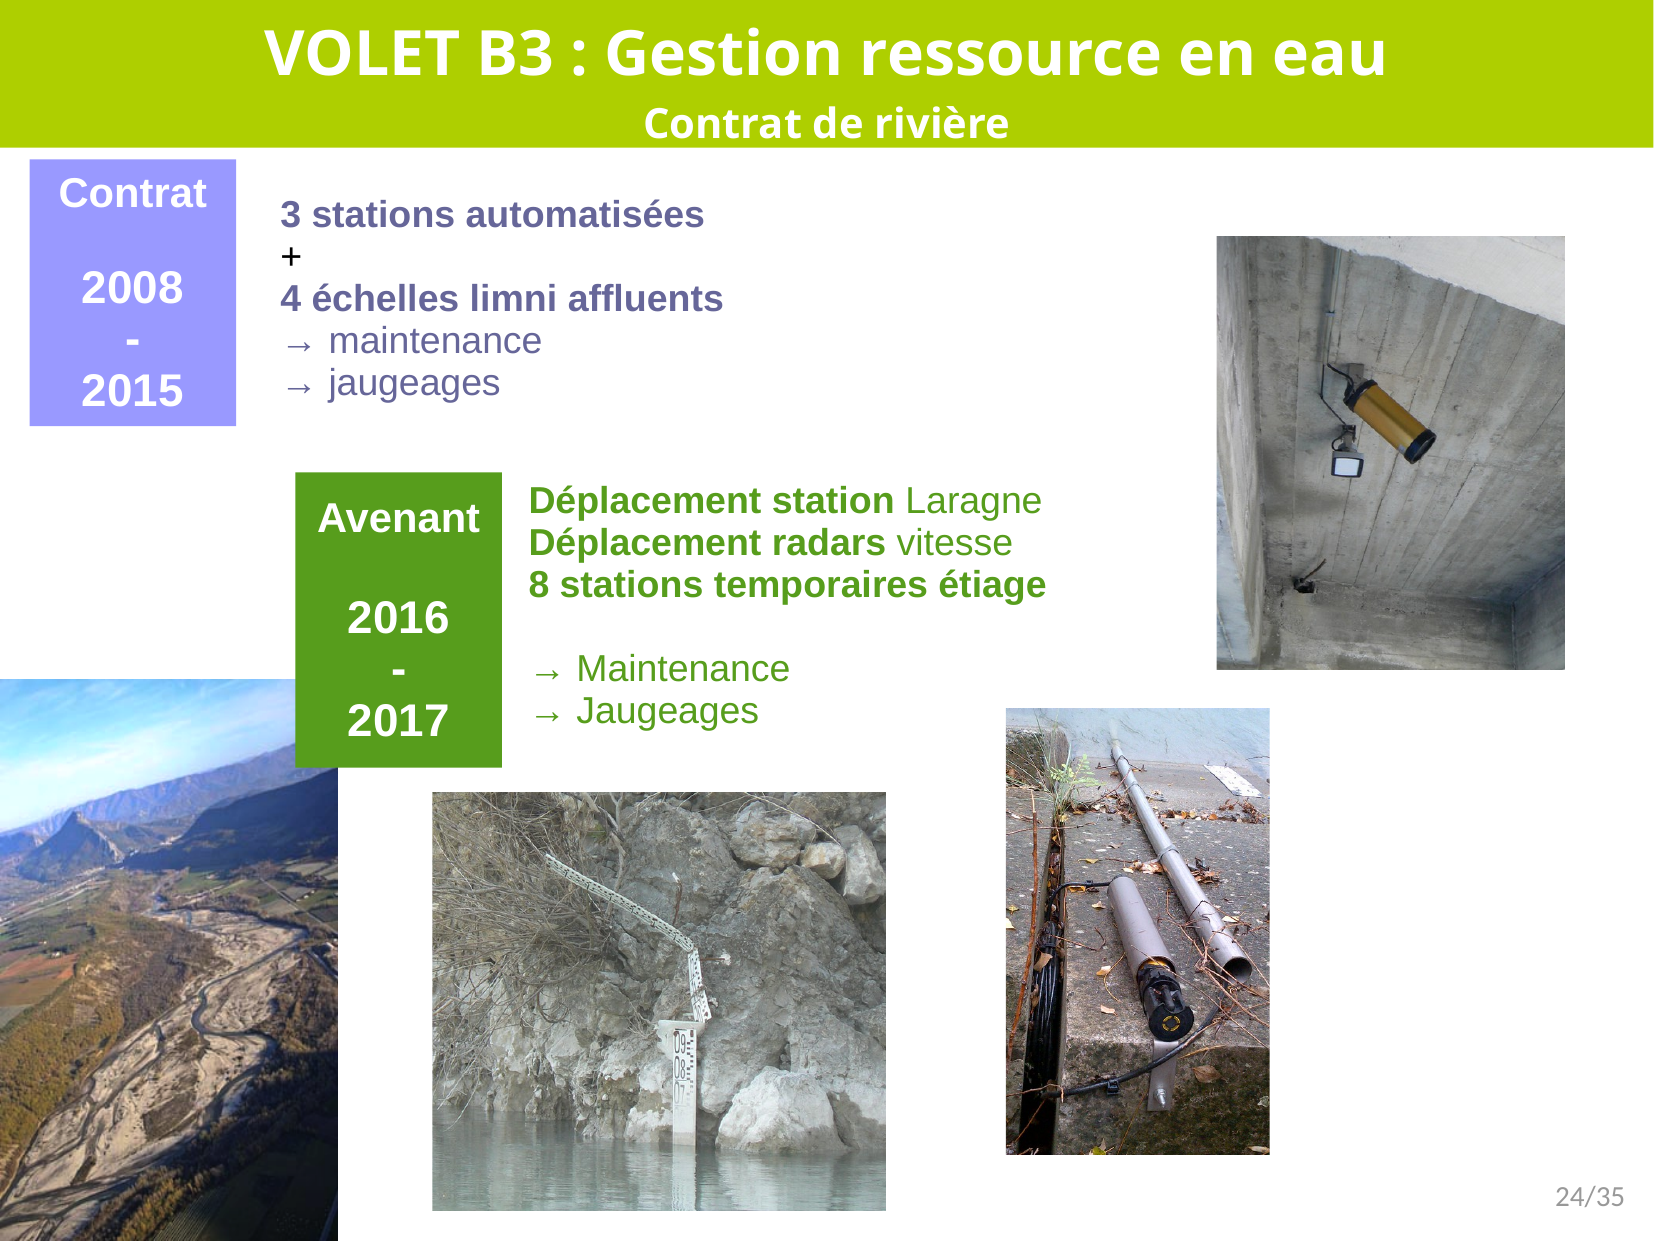

VOLET B3 : Gestion ressource en eau
Contrat de rivière
Contrat
2008
-
2015
3 stations automatisées
+
4 échelles limni affluents
→ maintenance
→ jaugeages
Avenant
2016
-
2017
Déplacement station Laragne
Déplacement radars vitesse
8 stations temporaires étiage
→ Maintenance
→ Jaugeages
24